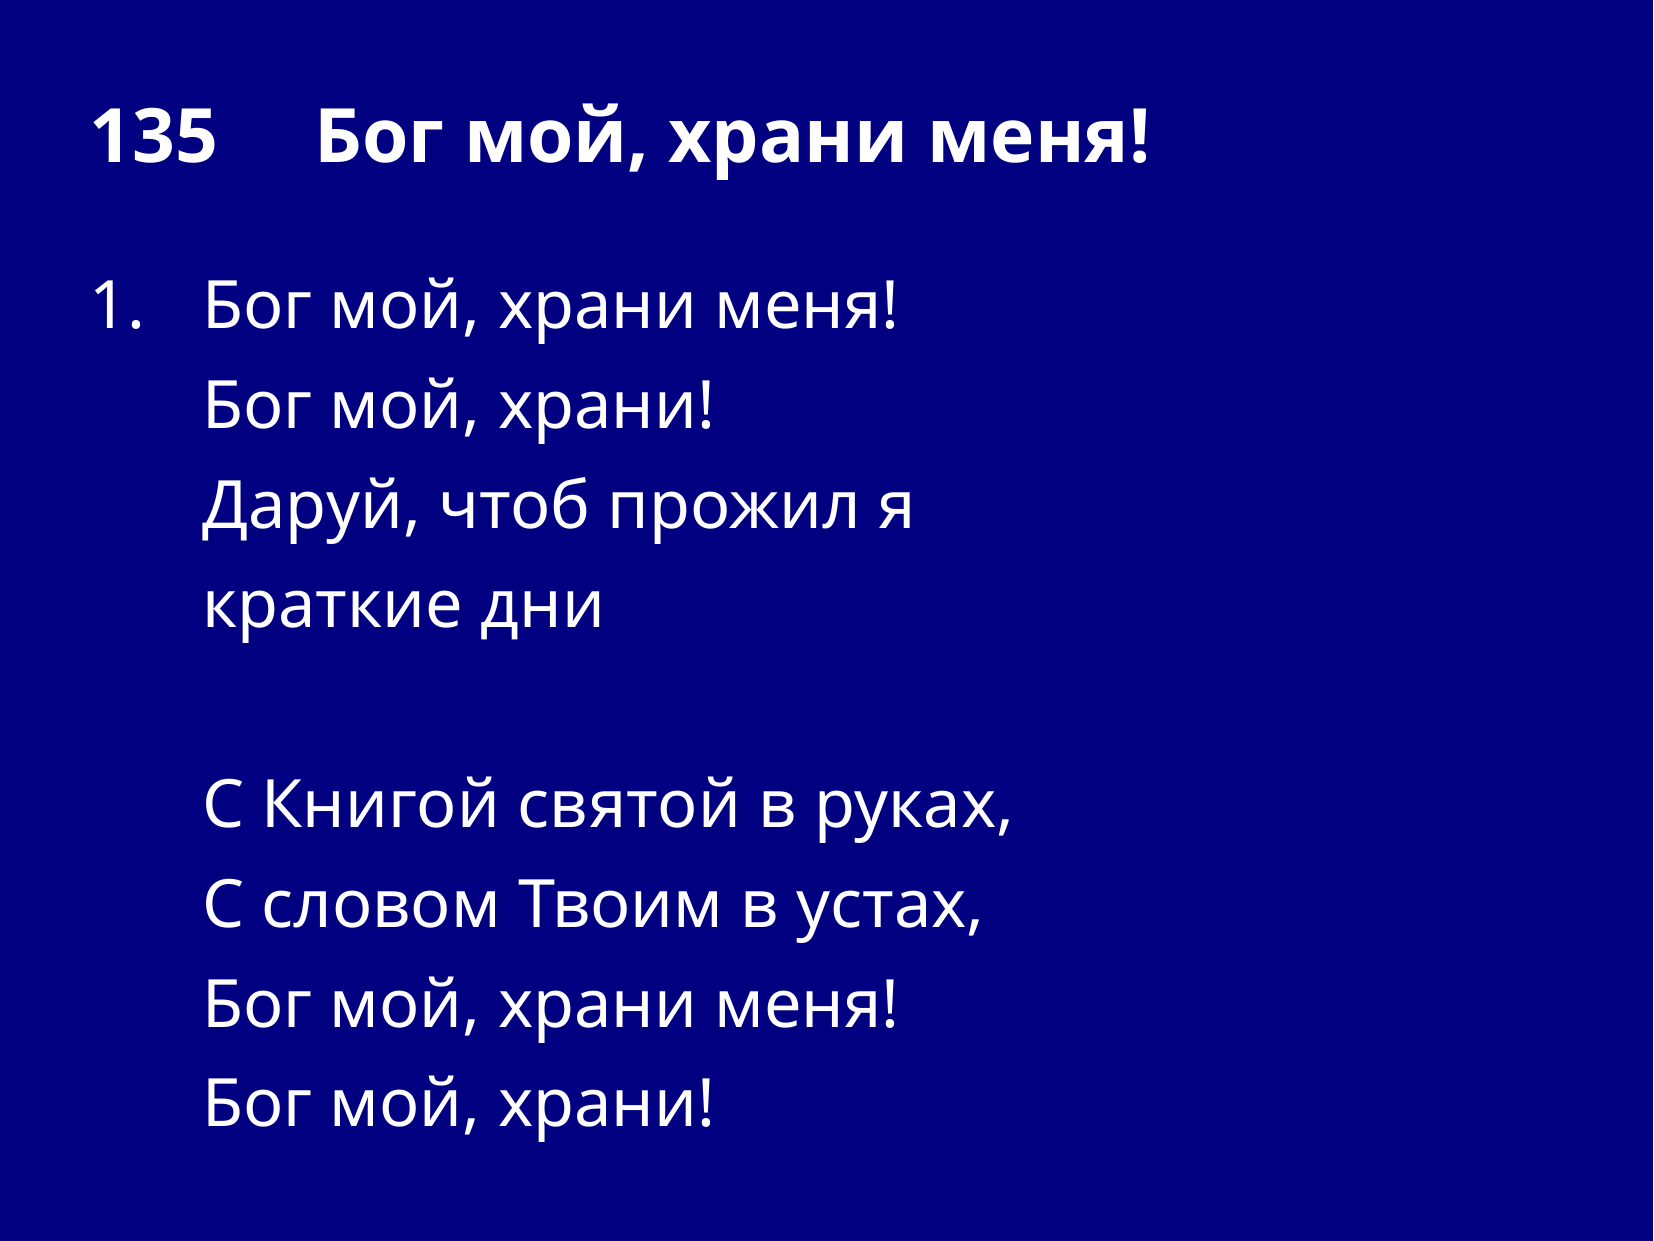

135	Бог мой, храни меня!
1.	Бог мой, храни меня!
	Бог мой, храни!
	Даруй, чтоб прожил я
	краткие дни
	С Книгой святой в руках,
	С словом Твоим в устах,
	Бог мой, храни меня!
	Бог мой, храни!